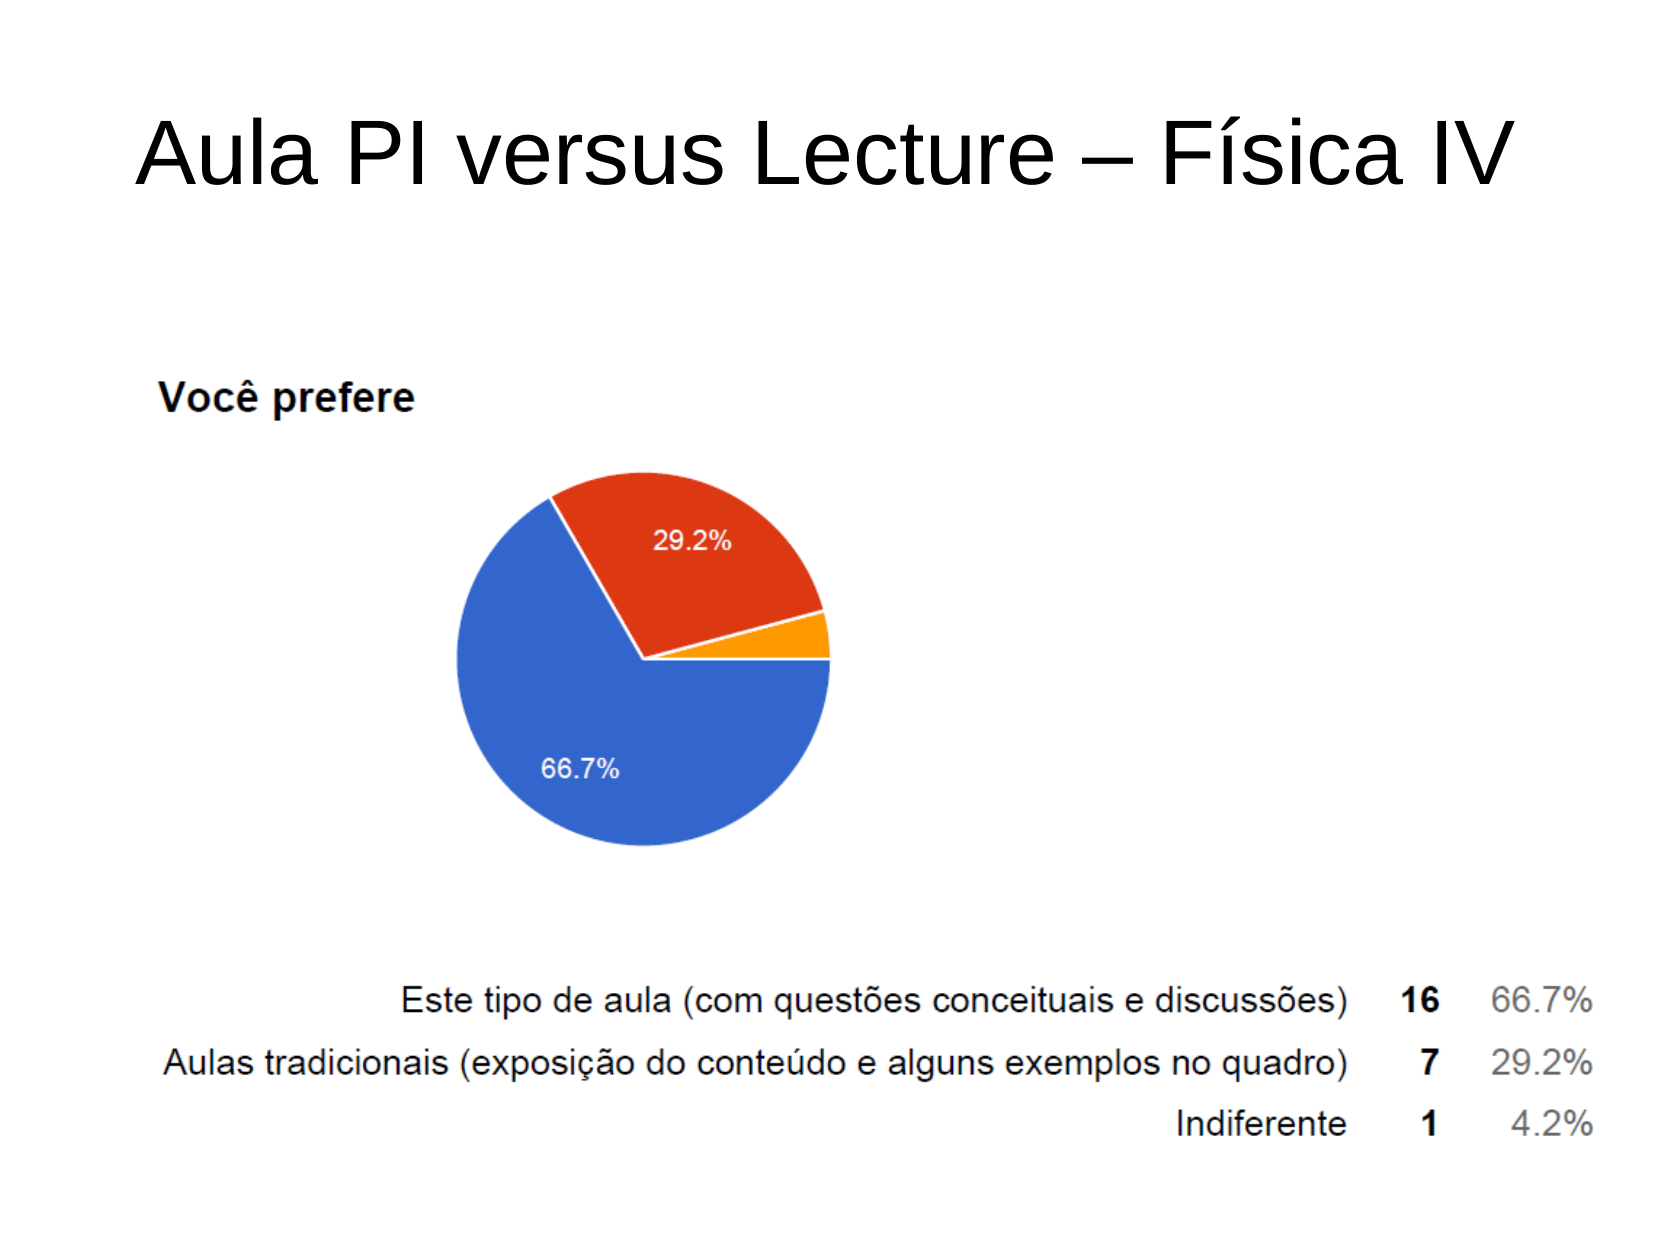

# Aula PI versus Lecture – Física IV
Aula PI versus Lecture – Física IV